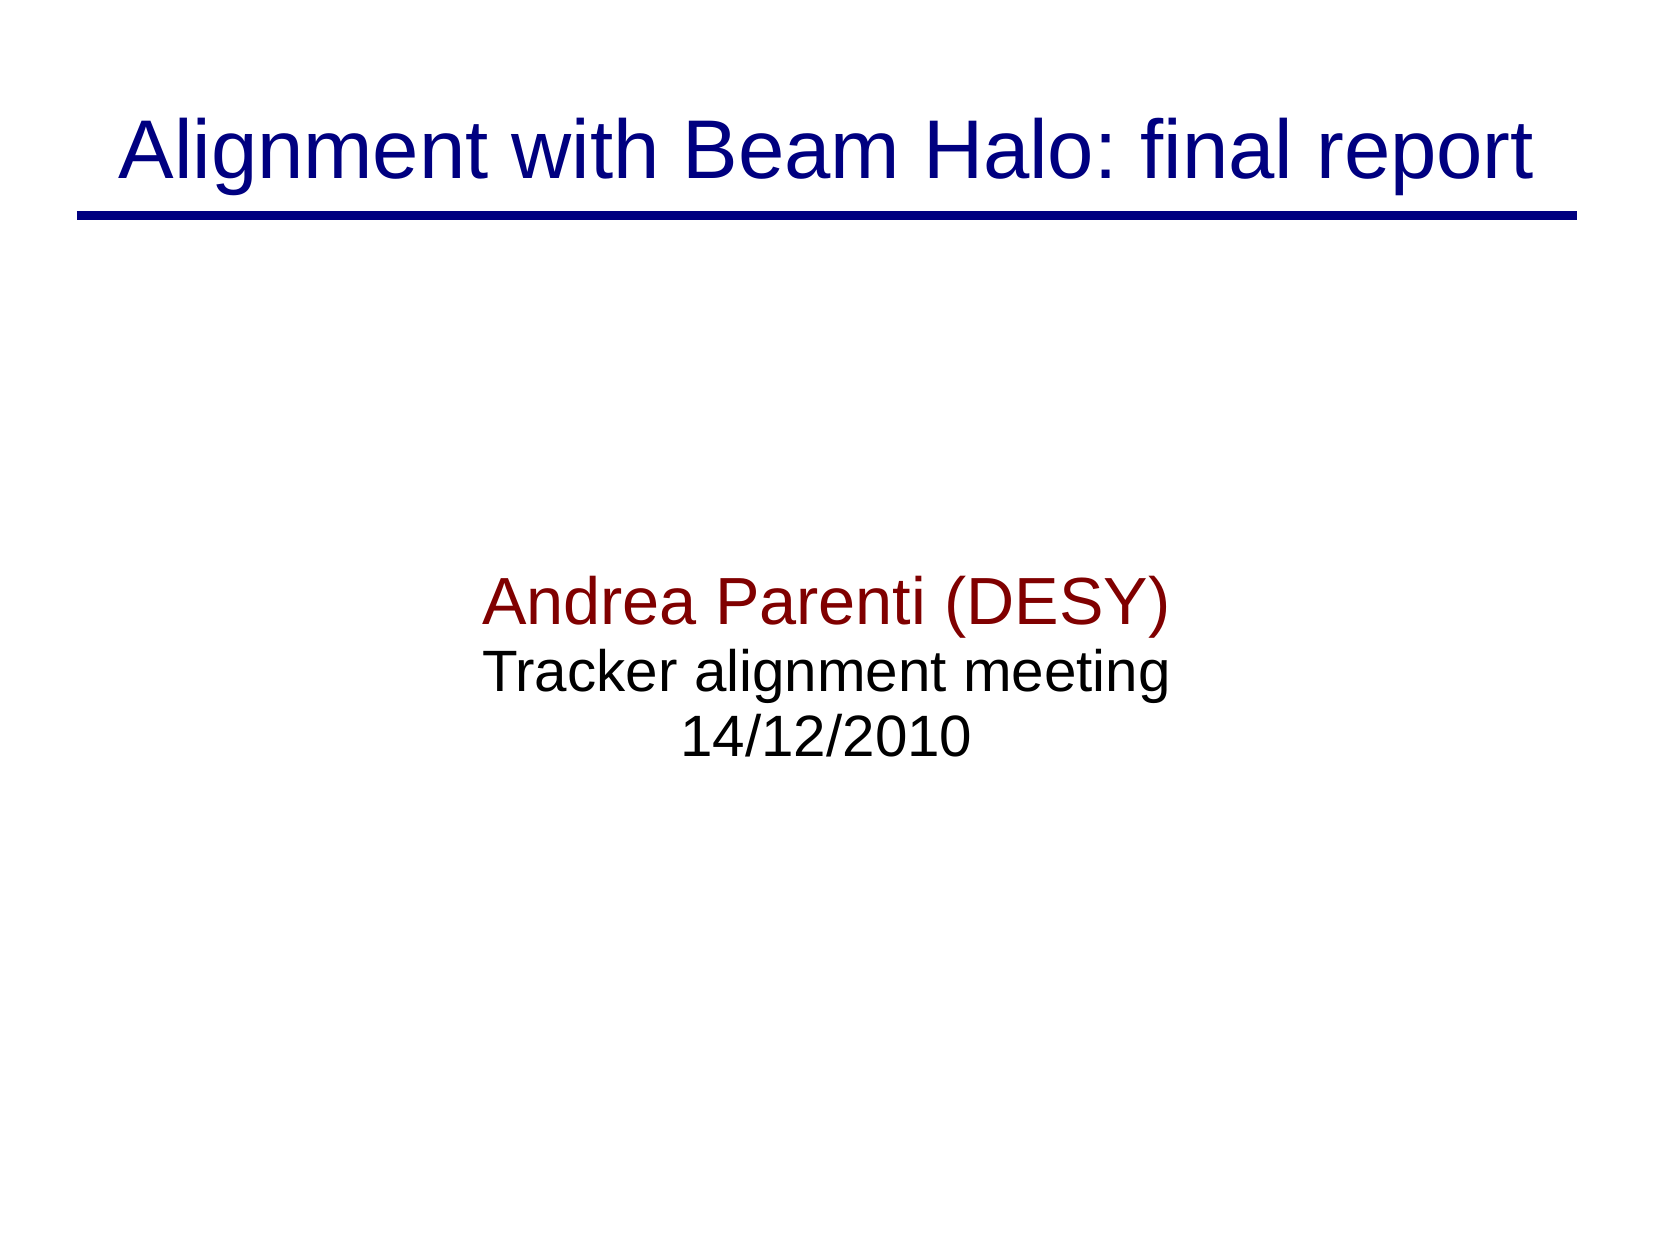

# Alignment with Beam Halo: final report
Andrea Parenti (DESY)
Tracker alignment meeting
14/12/2010